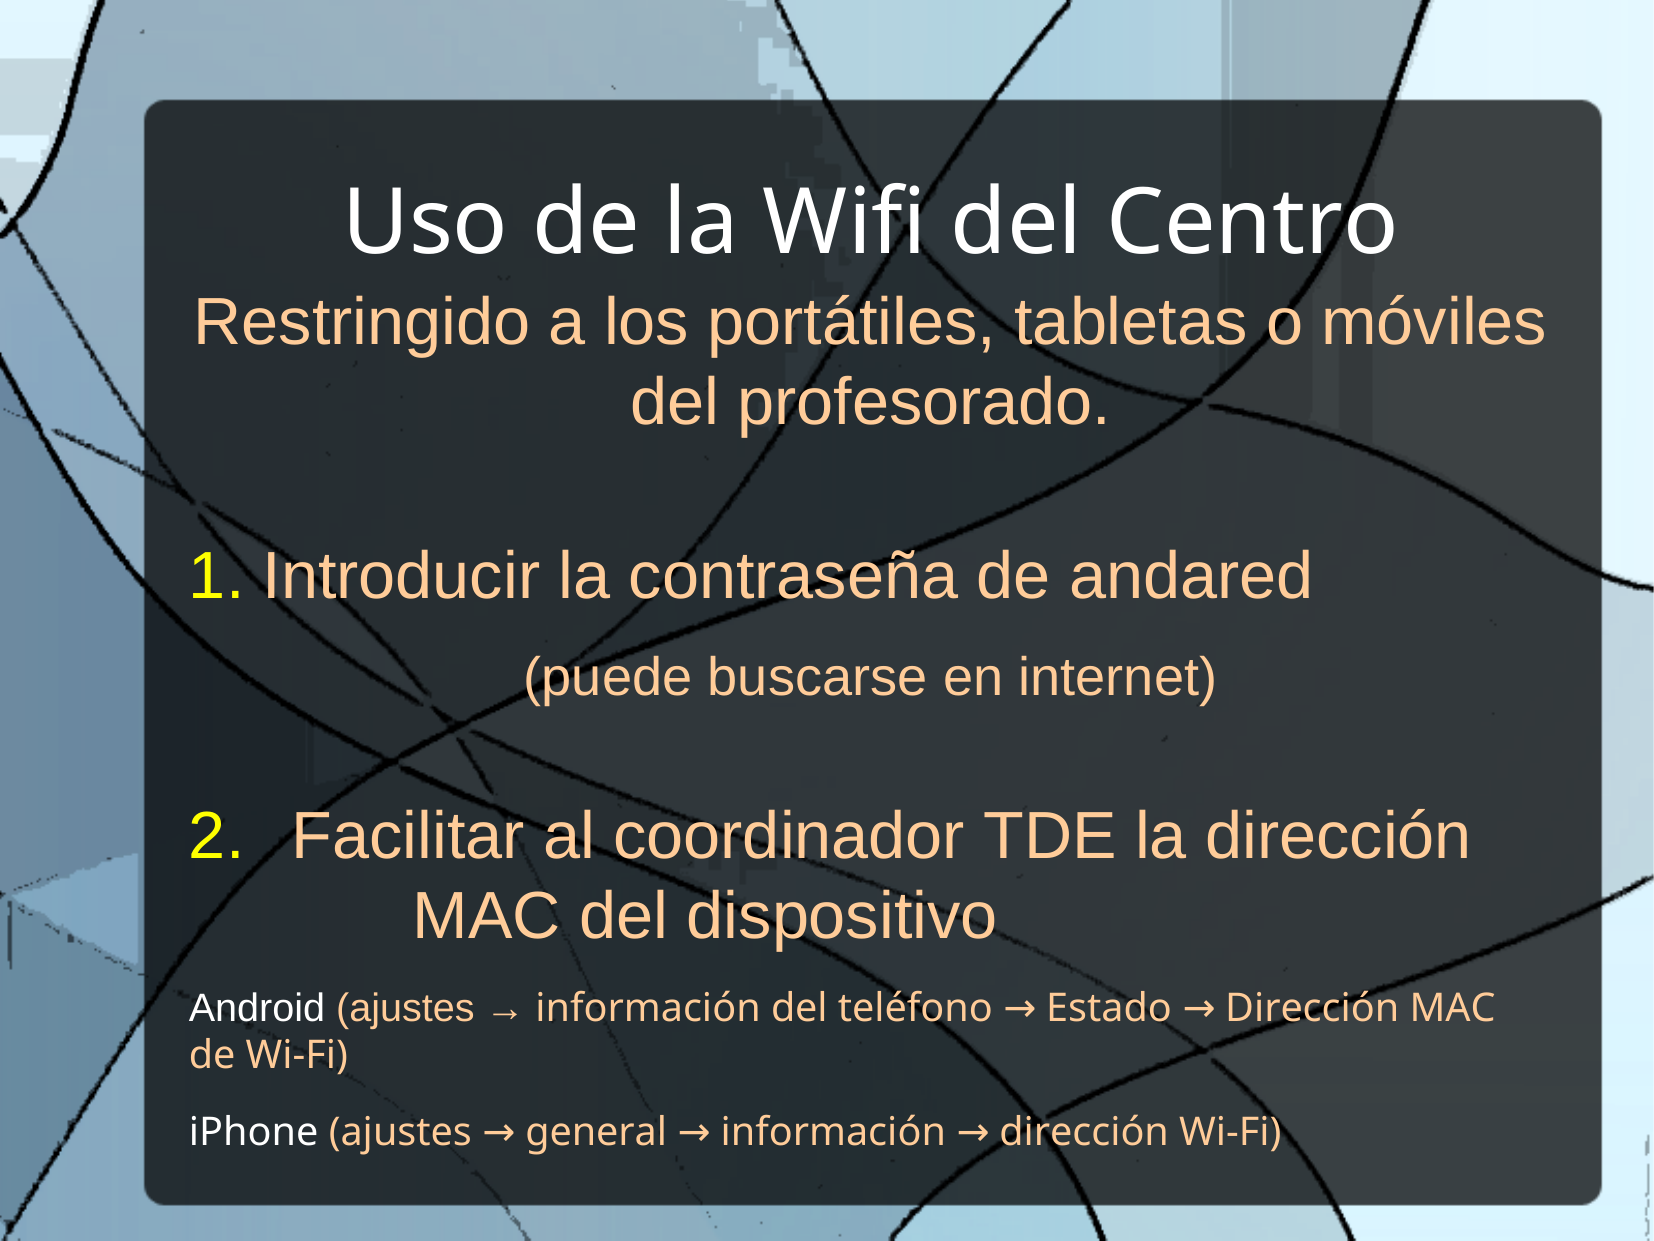

# Uso de la Wifi del Centro
Restringido a los portátiles, tabletas o móviles del profesorado.
 Introducir la contraseña de andared
(puede buscarse en internet)
 Facilitar al coordinador TDE la dirección MAC del dispositivo
Android (ajustes → información del teléfono → Estado → Dirección MAC de Wi-Fi)
iPhone (ajustes → general → información → dirección Wi-Fi)